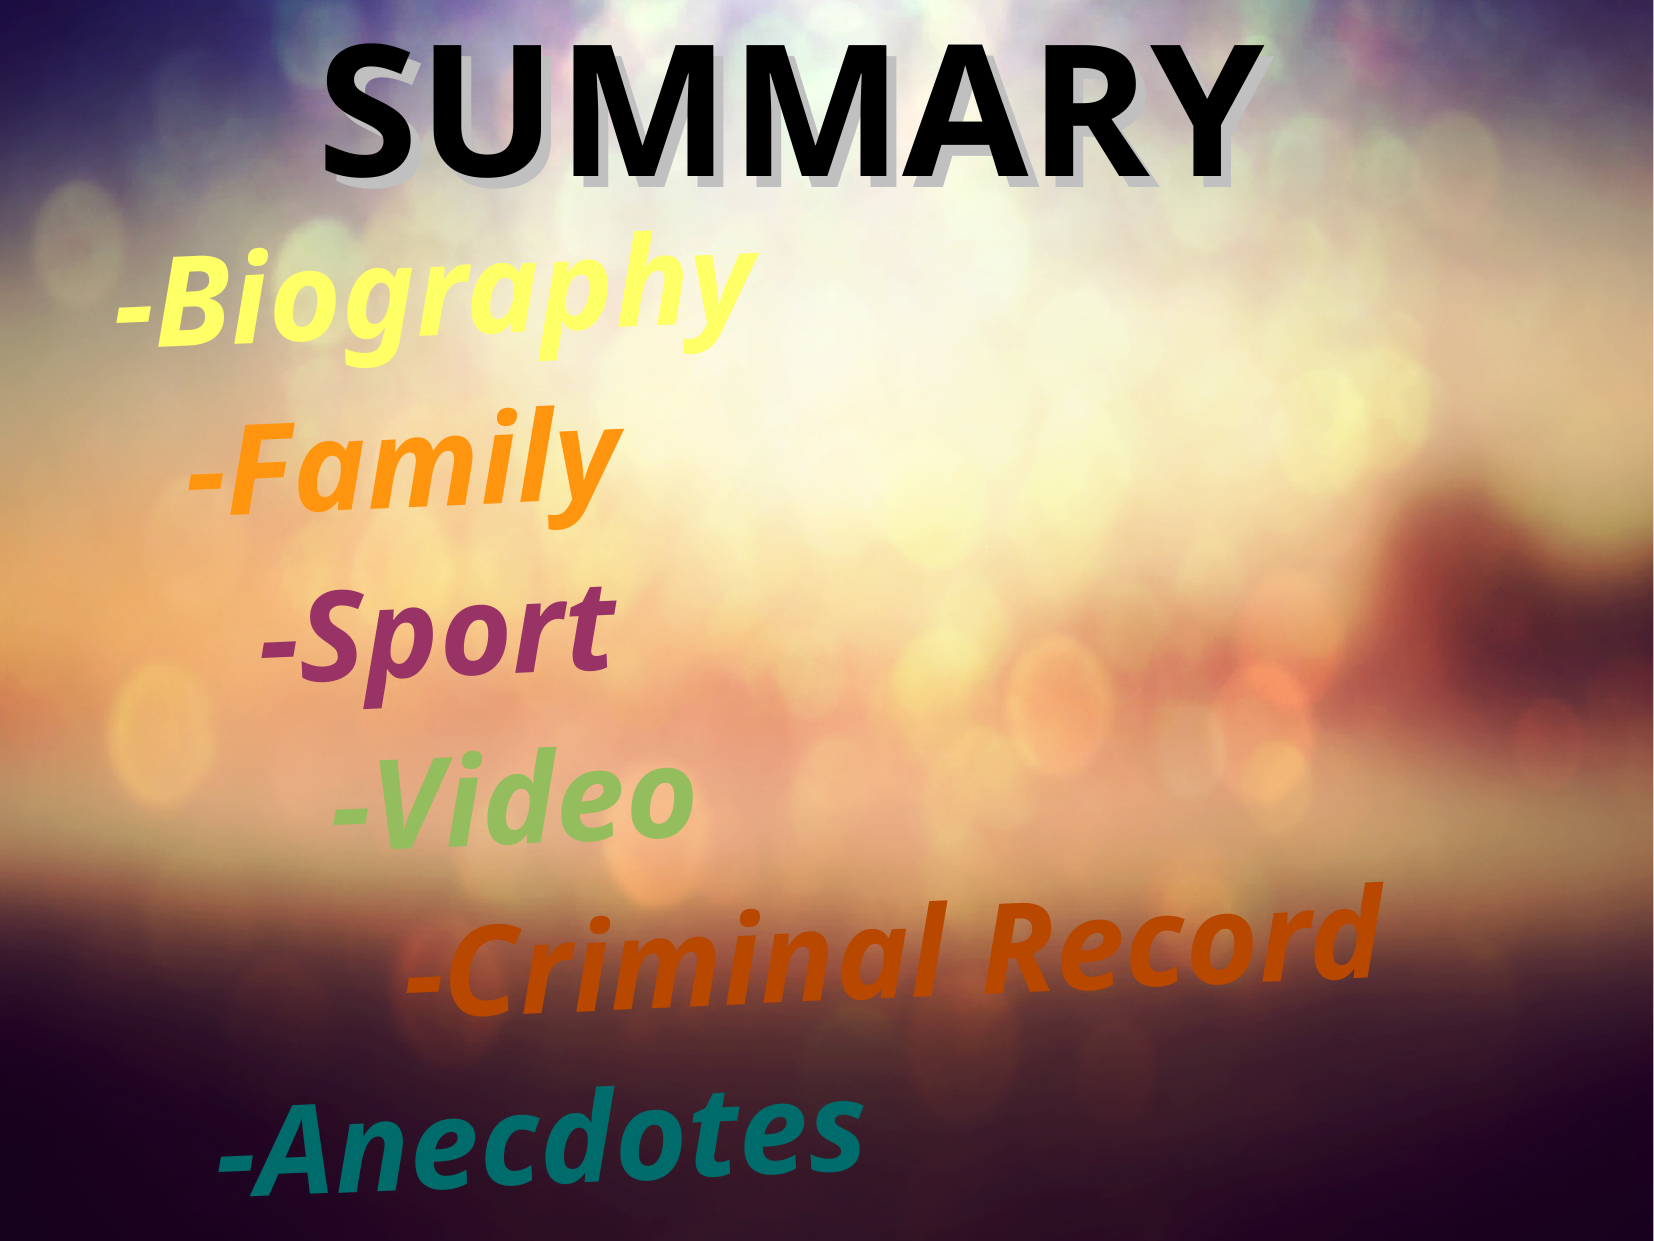

# SUMMARY
-Biography
 -Family
 -Sport
 -Video
 -Criminal Record -Anecdotes
https://www.youtube.com/watch?v=jhyANGHDDH8&index=1&list=WL